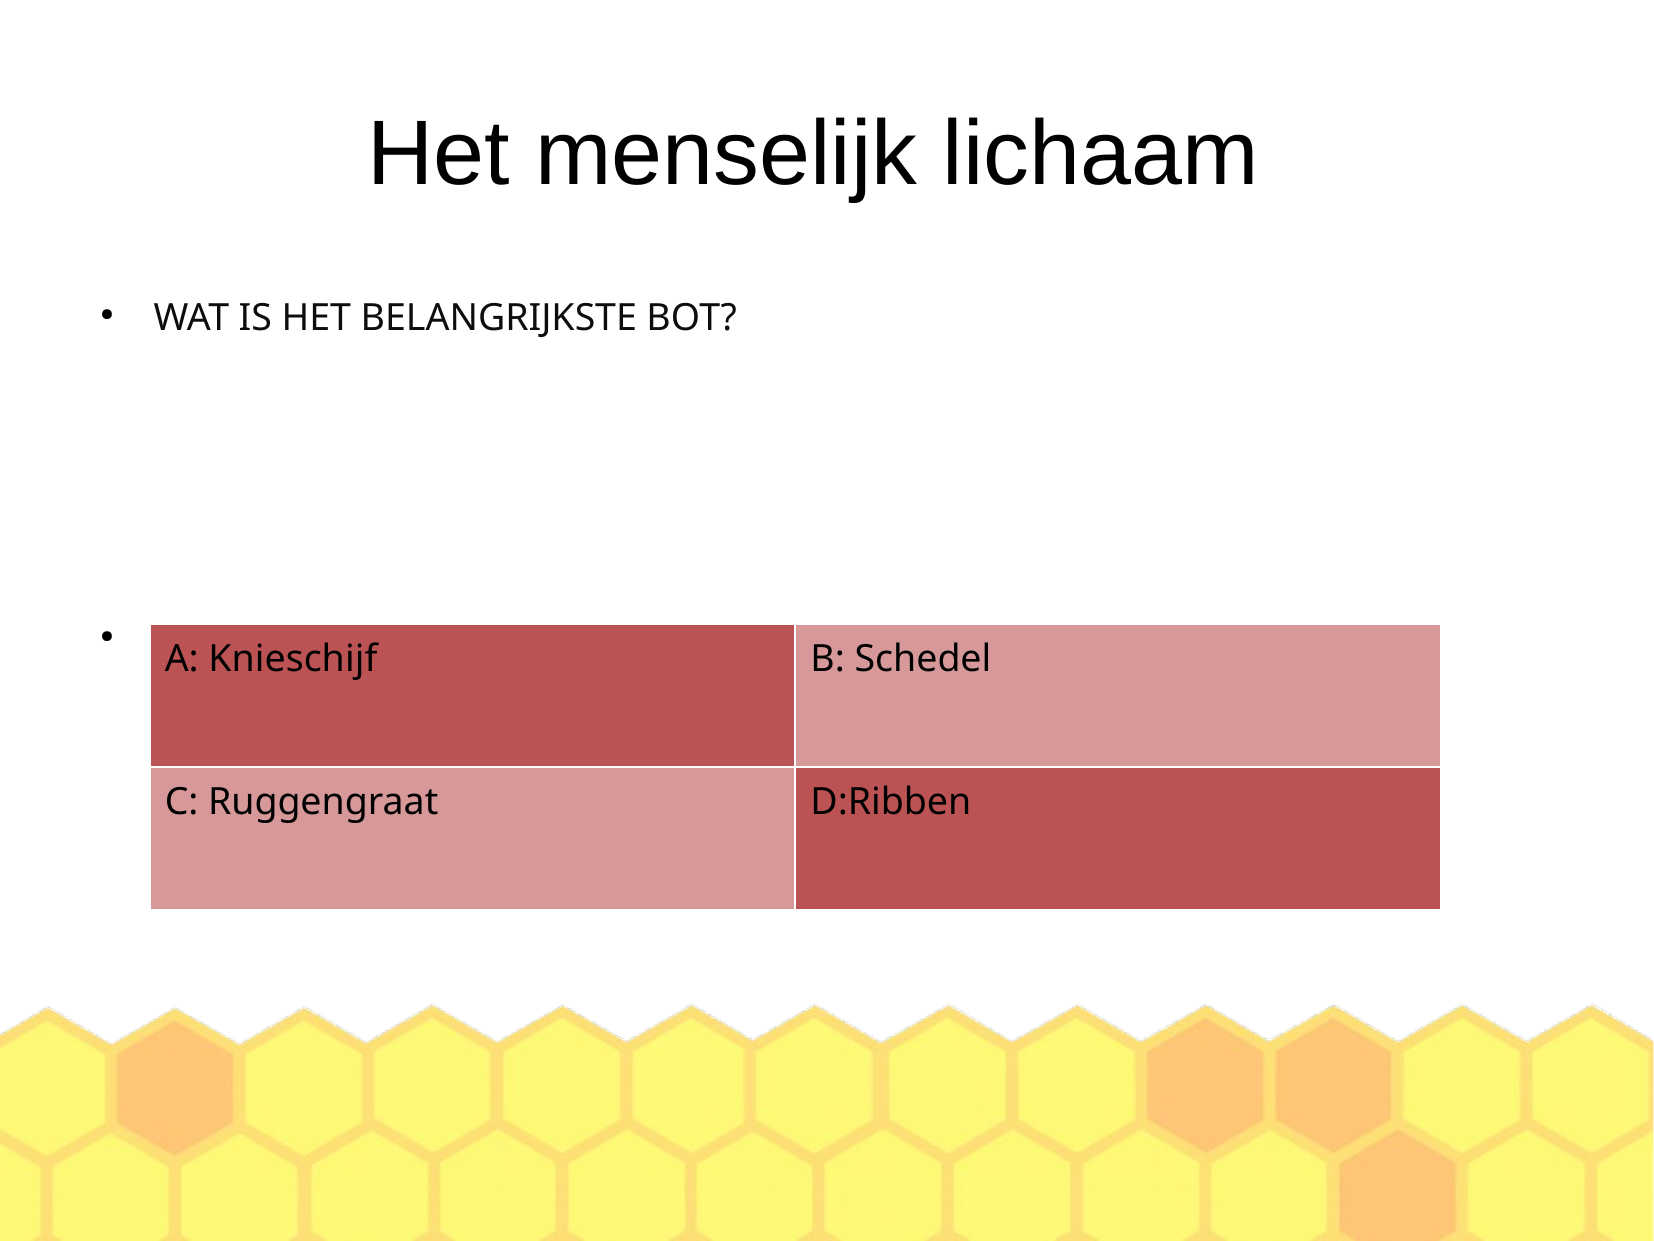

# Het menselijk lichaam
Wat is het belangrijkste bot?
| A: Knieschijf | B: Schedel |
| --- | --- |
| C: Ruggengraat | D:Ribben |